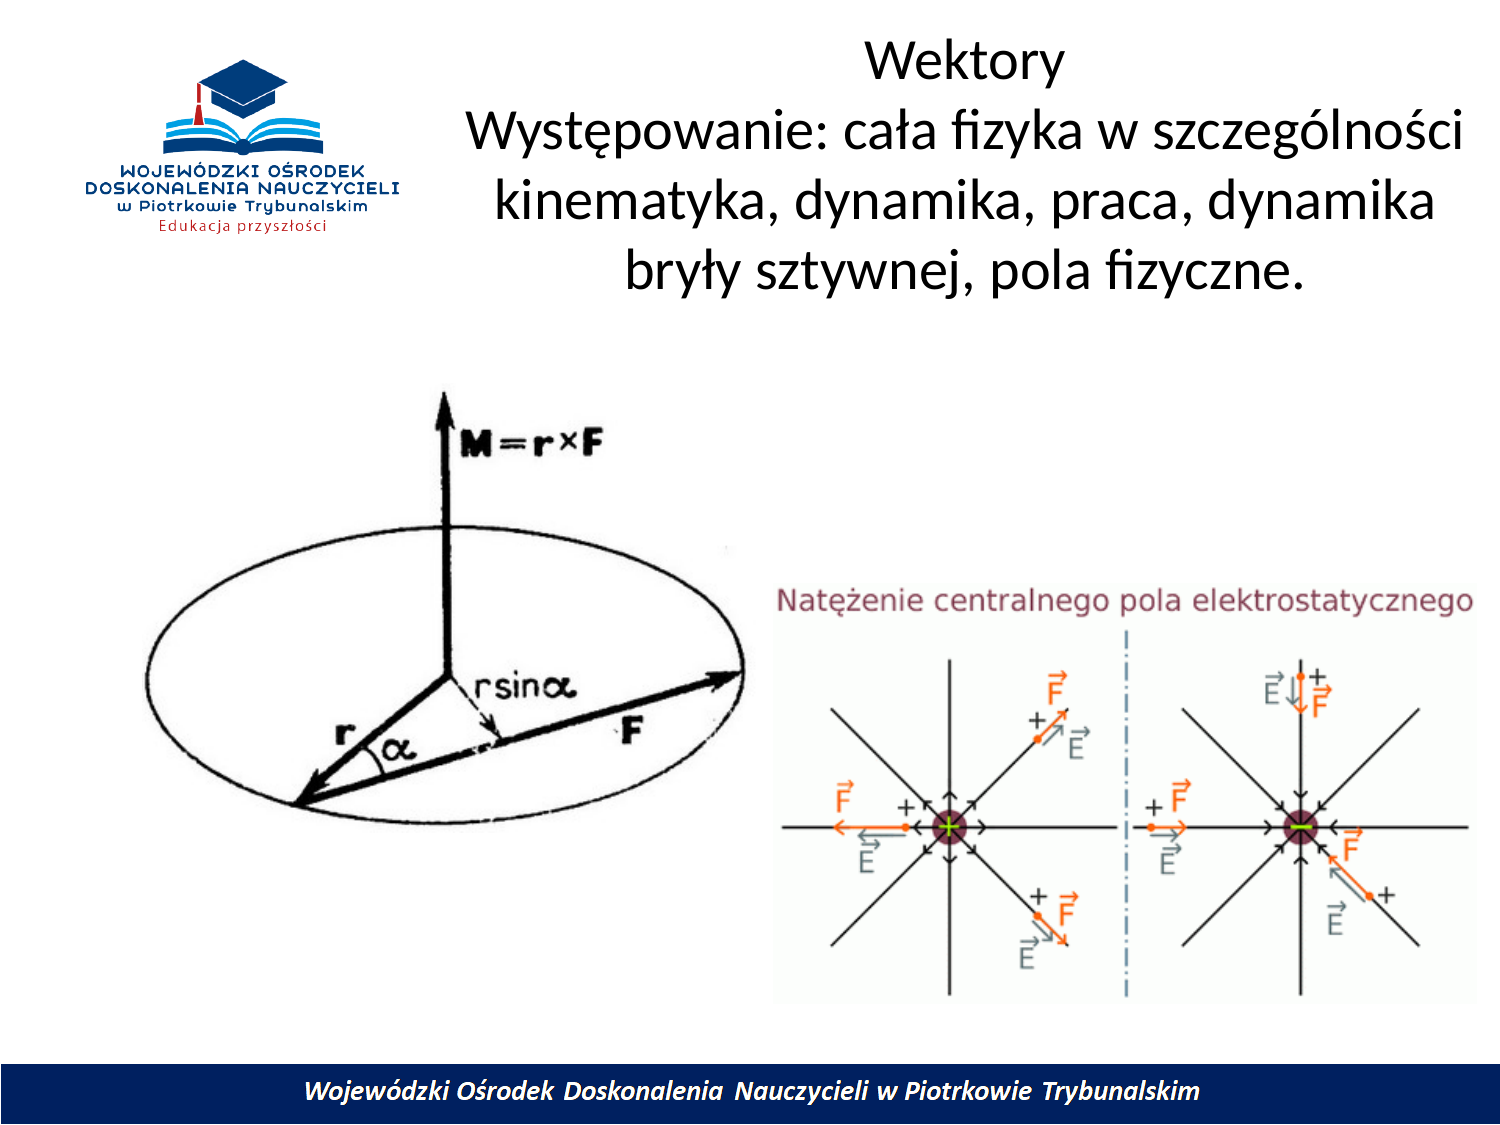

# Wektory Występowanie: cała fizyka w szczególności kinematyka, dynamika, praca, dynamika bryły sztywnej, pola fizyczne.